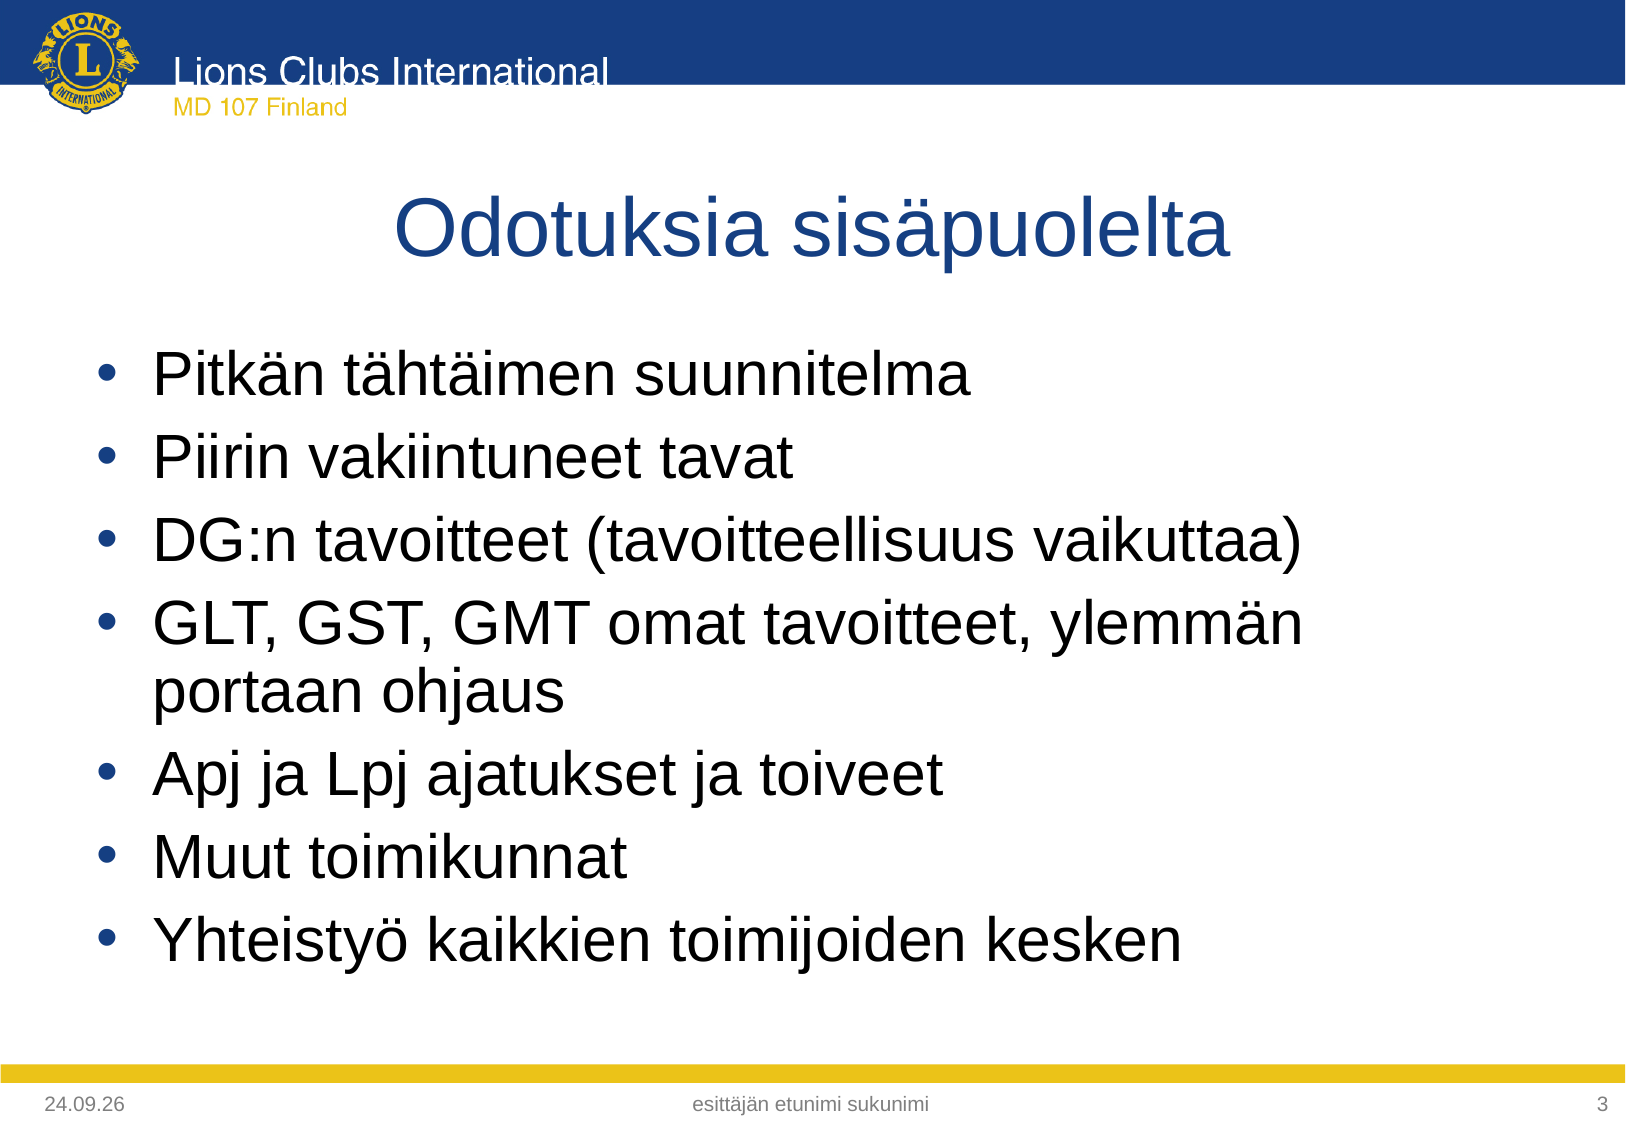

# Odotuksia sisäpuolelta
Pitkän tähtäimen suunnitelma
Piirin vakiintuneet tavat
DG:n tavoitteet (tavoitteellisuus vaikuttaa)
GLT, GST, GMT omat tavoitteet, ylemmän portaan ohjaus
Apj ja Lpj ajatukset ja toiveet
Muut toimikunnat
Yhteistyö kaikkien toimijoiden kesken
esittäjän etunimi sukunimi